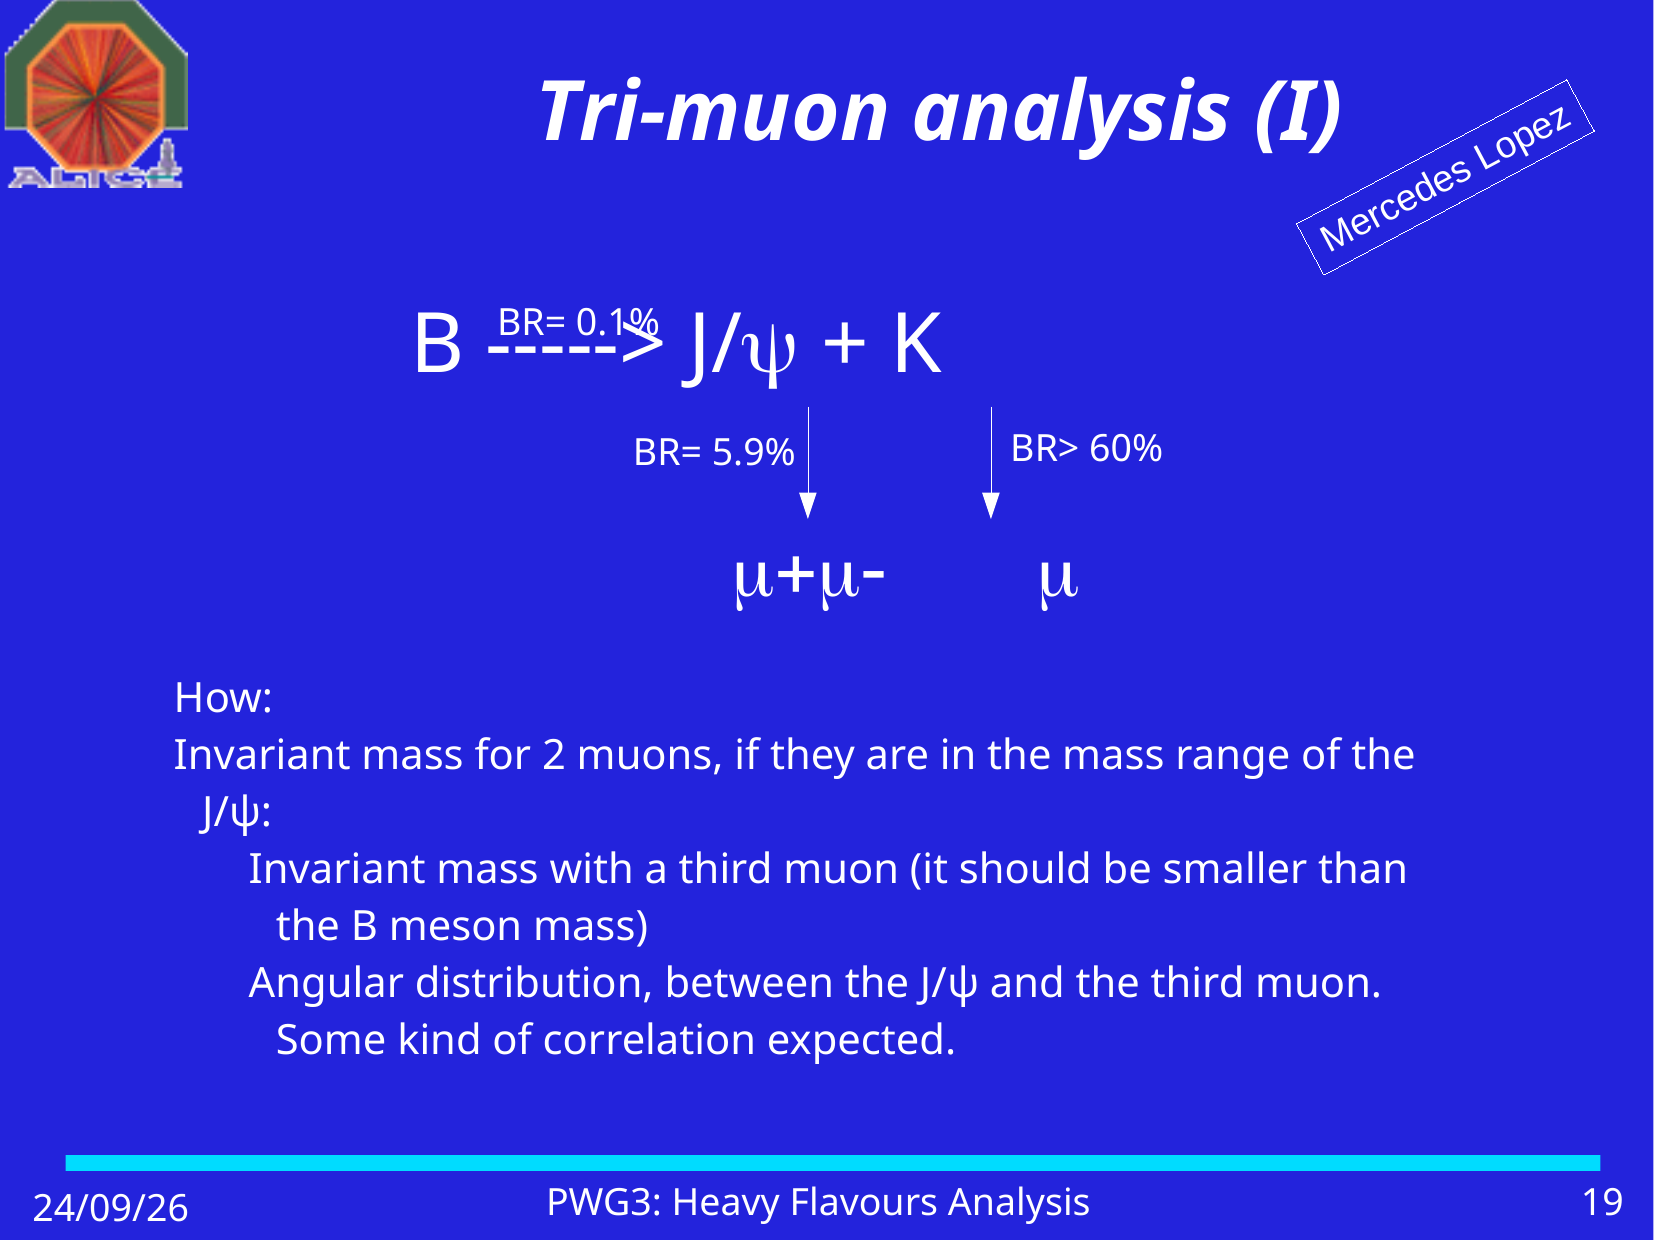

# Tri-muon analysis (I)
Mercedes Lopez
B -----> J/y + K
BR= 0.1%
BR> 60%
BR= 5.9%
m+m- m
How:
Invariant mass for 2 muons, if they are in the mass range of the J/ψ:
Invariant mass with a third muon (it should be smaller than the B meson mass)
Angular distribution, between the J/ψ and the third muon. Some kind of correlation expected.